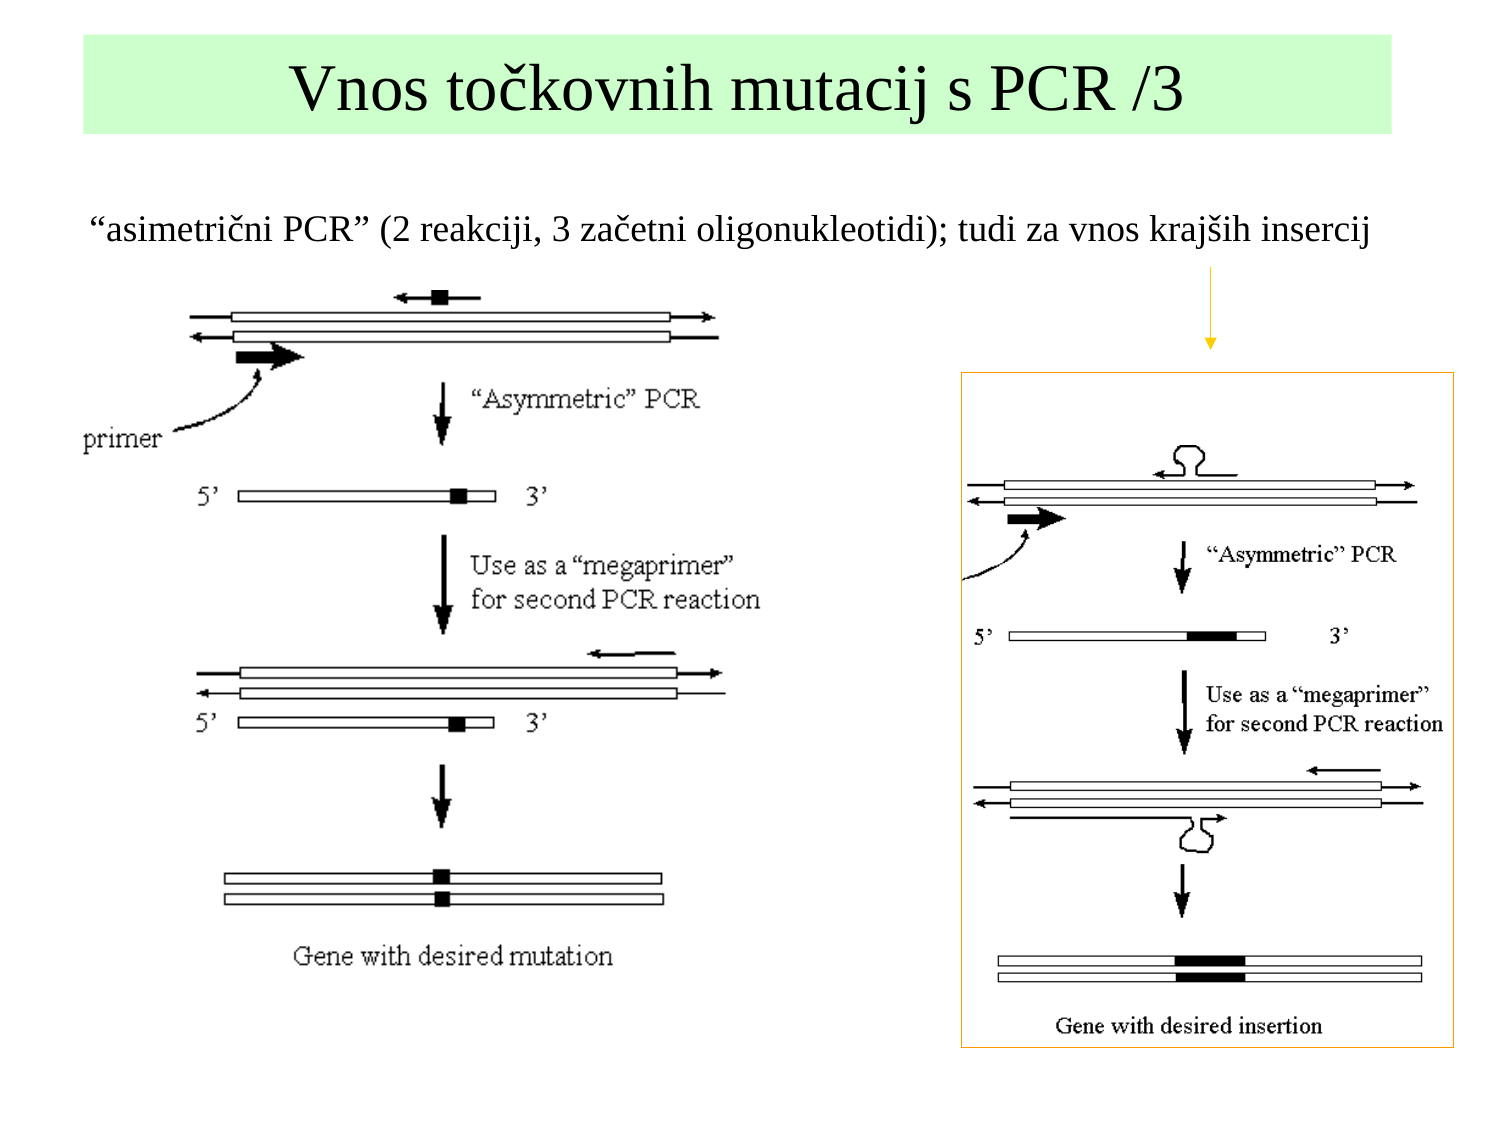

# Vnos točkovnih mutacij s PCR /3
 “asimetrični PCR” (2 reakciji, 3 začetni oligonukleotidi); tudi za vnos krajših insercij